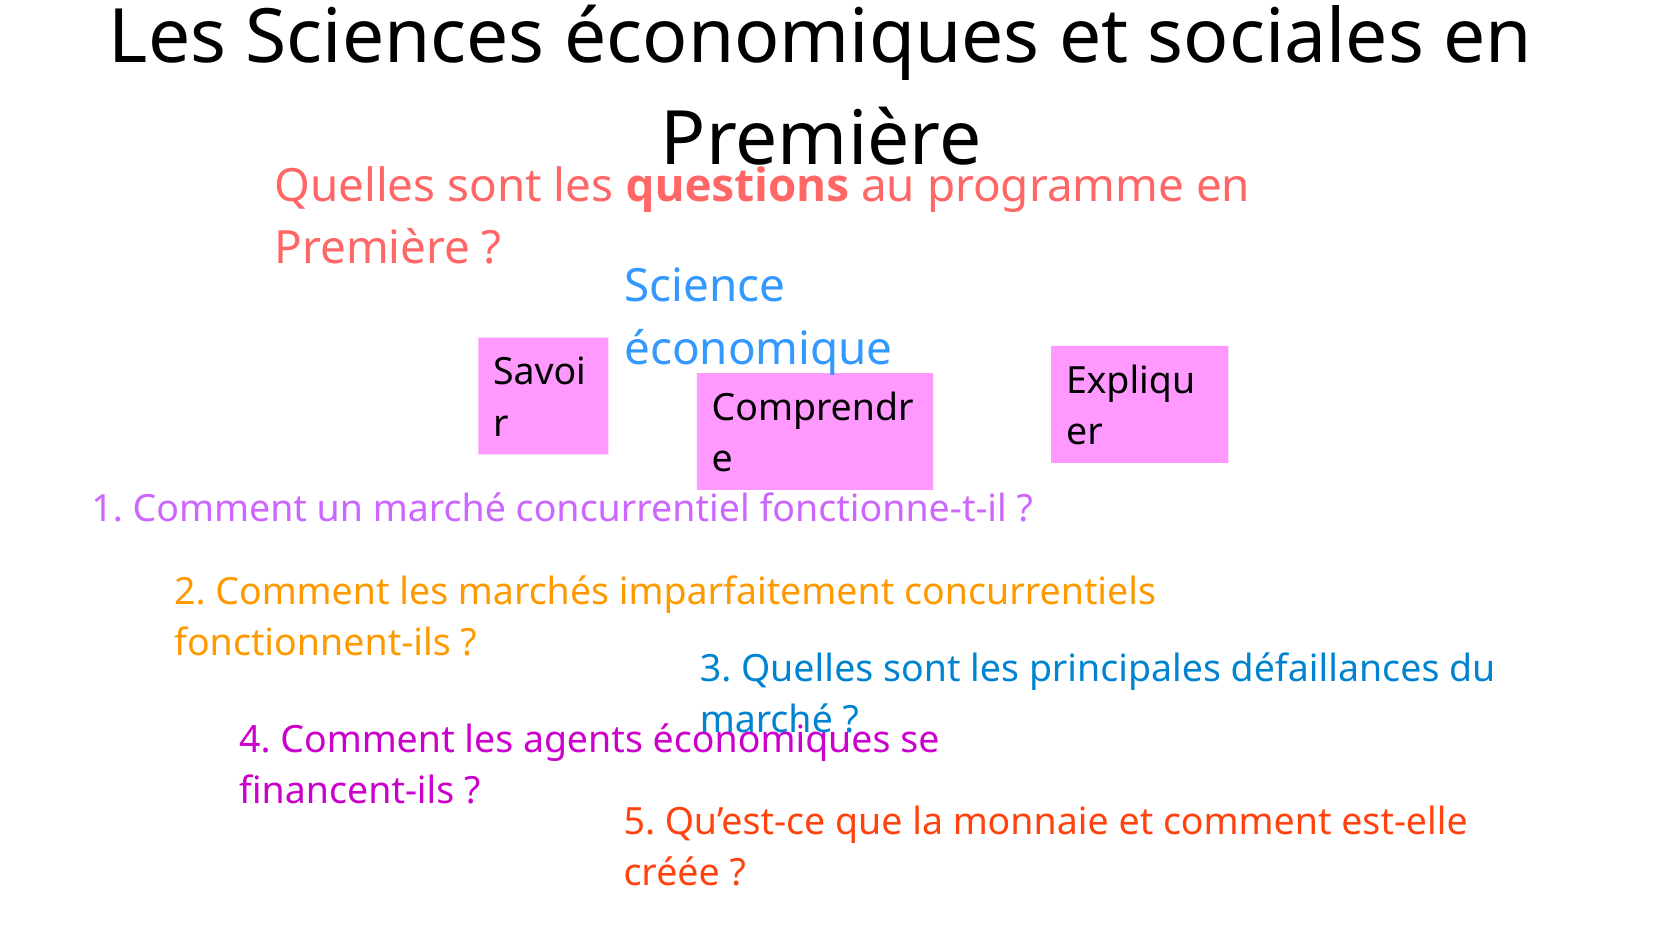

# Les Sciences économiques et sociales en Première
Quelles sont les questions au programme en Première ?
Science économique
Savoir
Expliquer
Comprendre
1. Comment un marché concurrentiel fonctionne-t-il ?
2. Comment les marchés imparfaitement concurrentiels fonctionnent-ils ?
3. Quelles sont les principales défaillances du marché ?
4. Comment les agents économiques se financent-ils ?
5. Qu’est-ce que la monnaie et comment est-elle créée ?